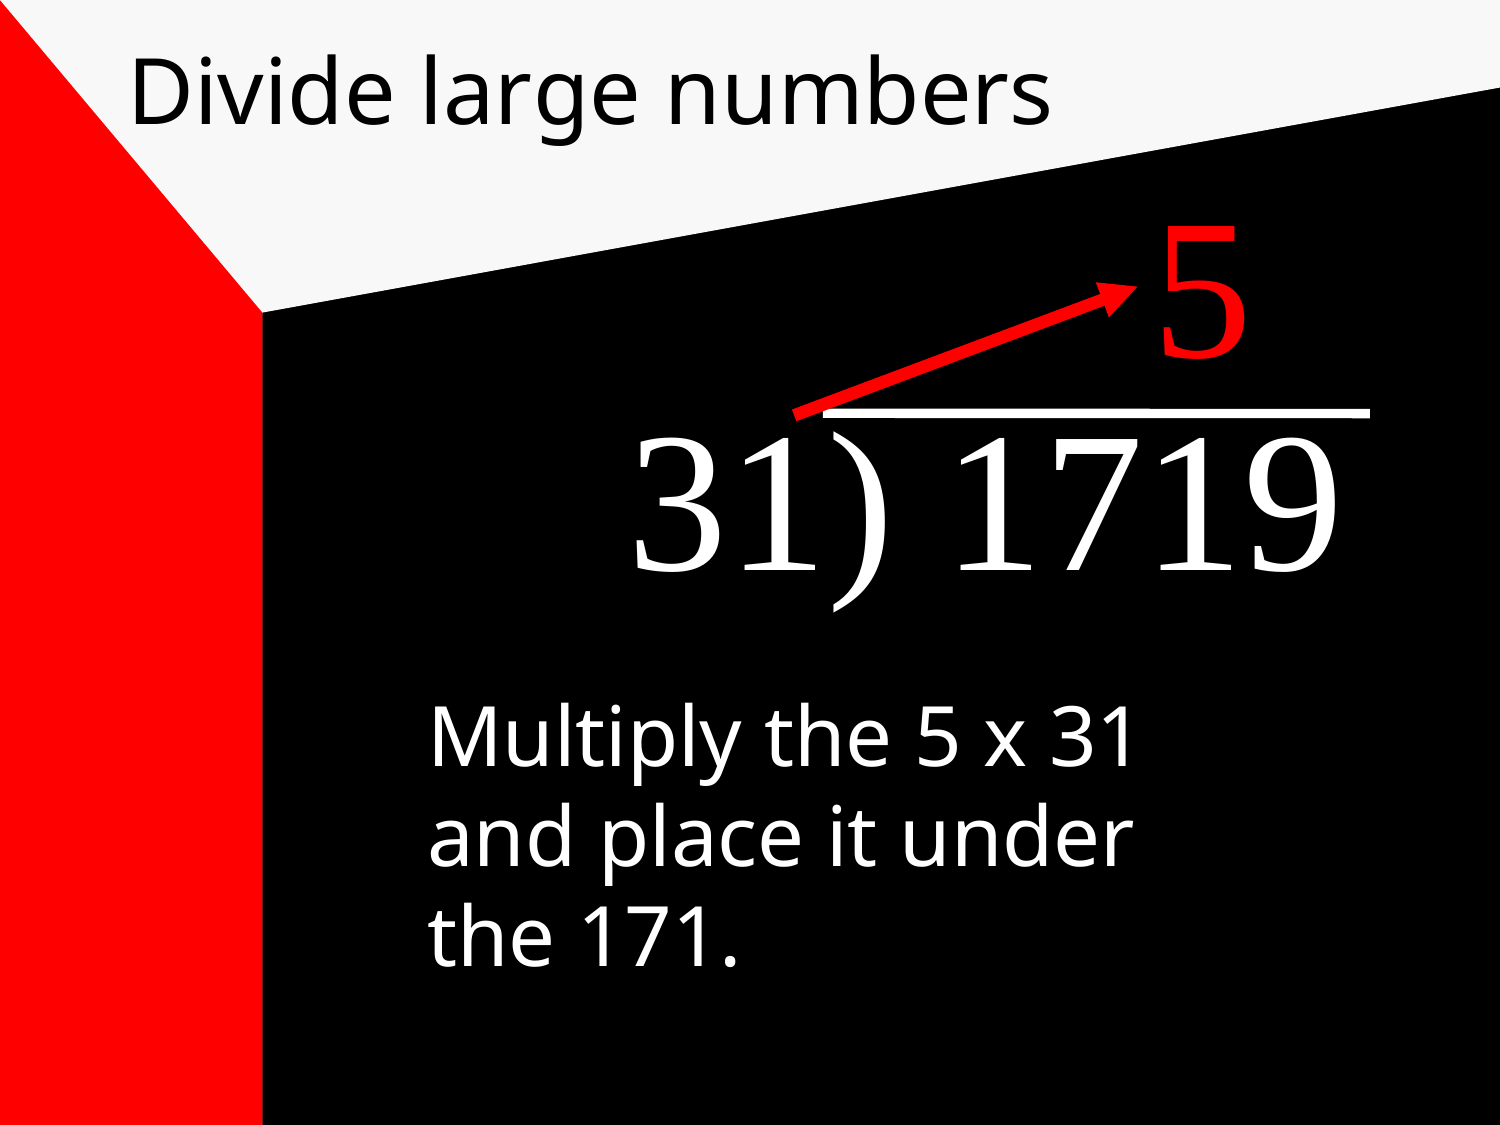

# Divide large numbers
5
31) 1719
Multiply the 5 x 31
and place it under
the 171.